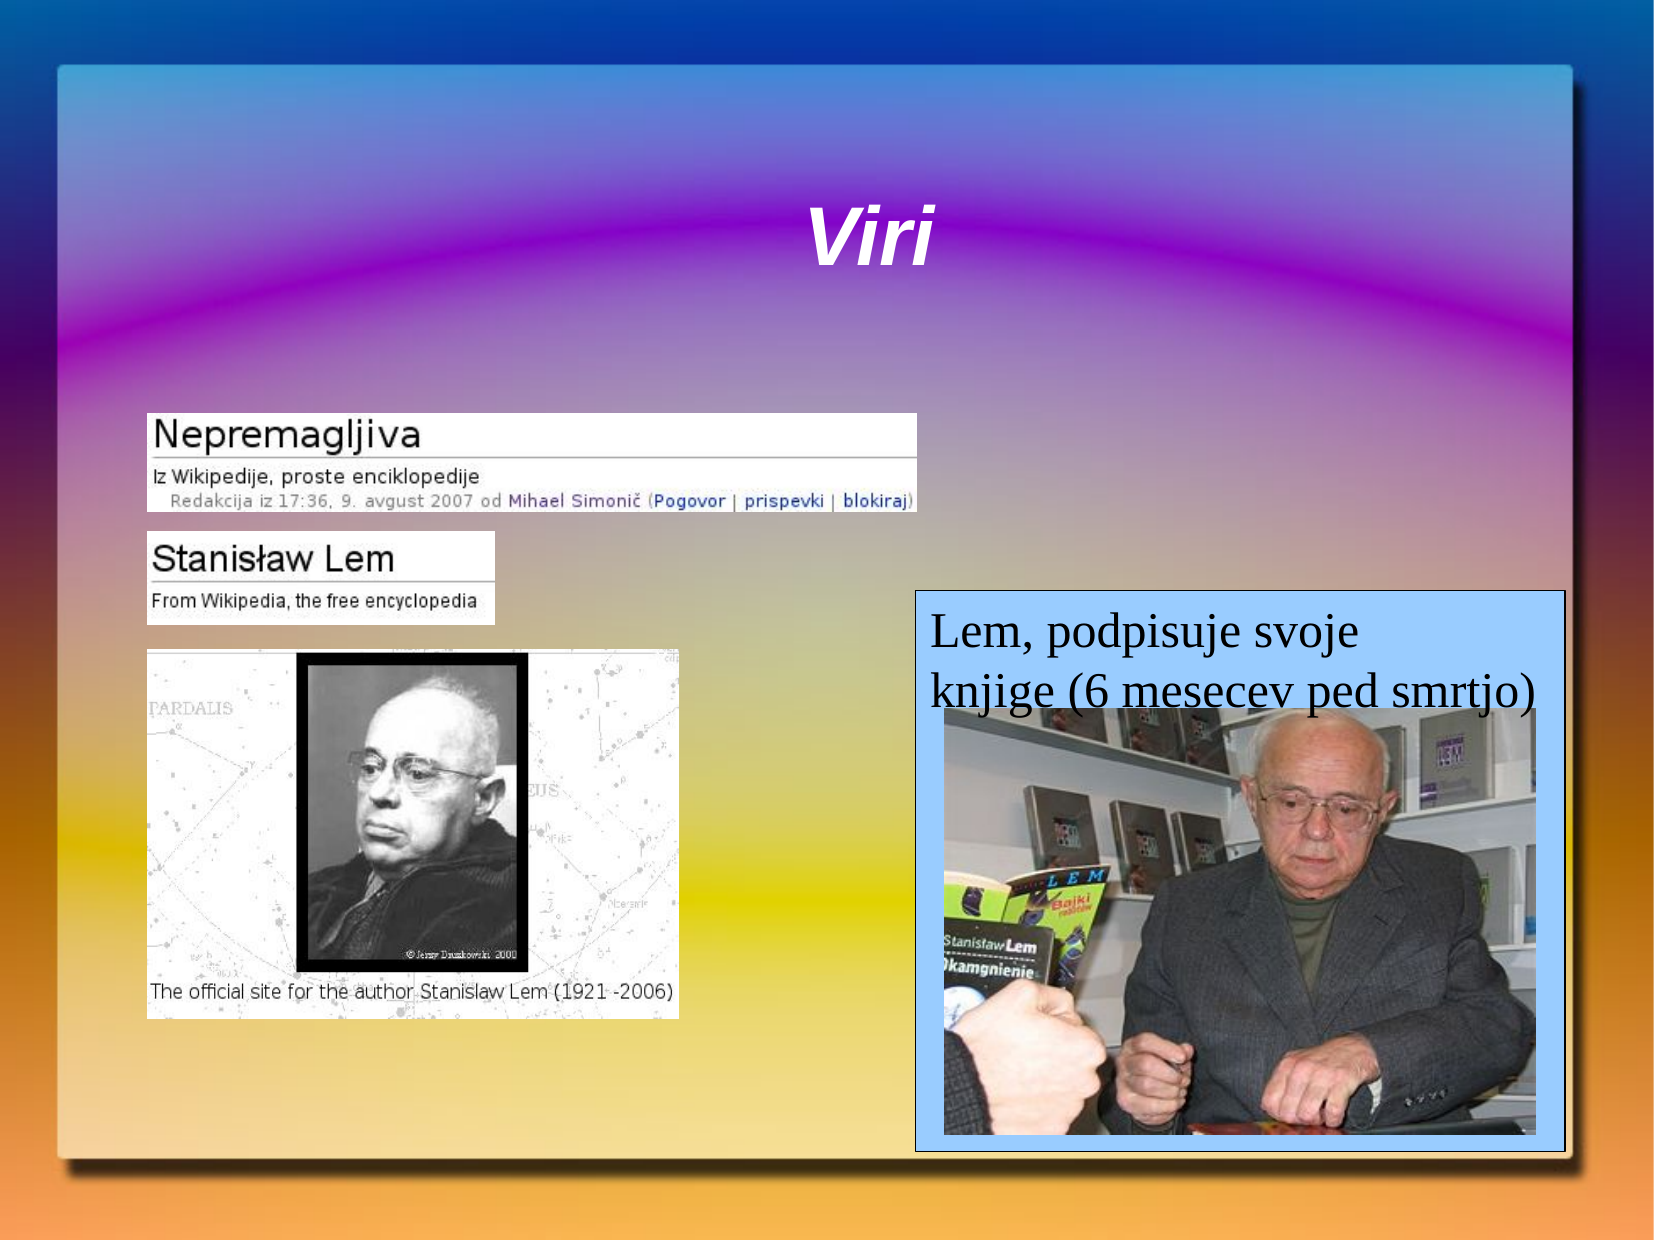

# Viri
Lem, podpisuje svoje
knjige (6 mesecev ped smrtjo)‏